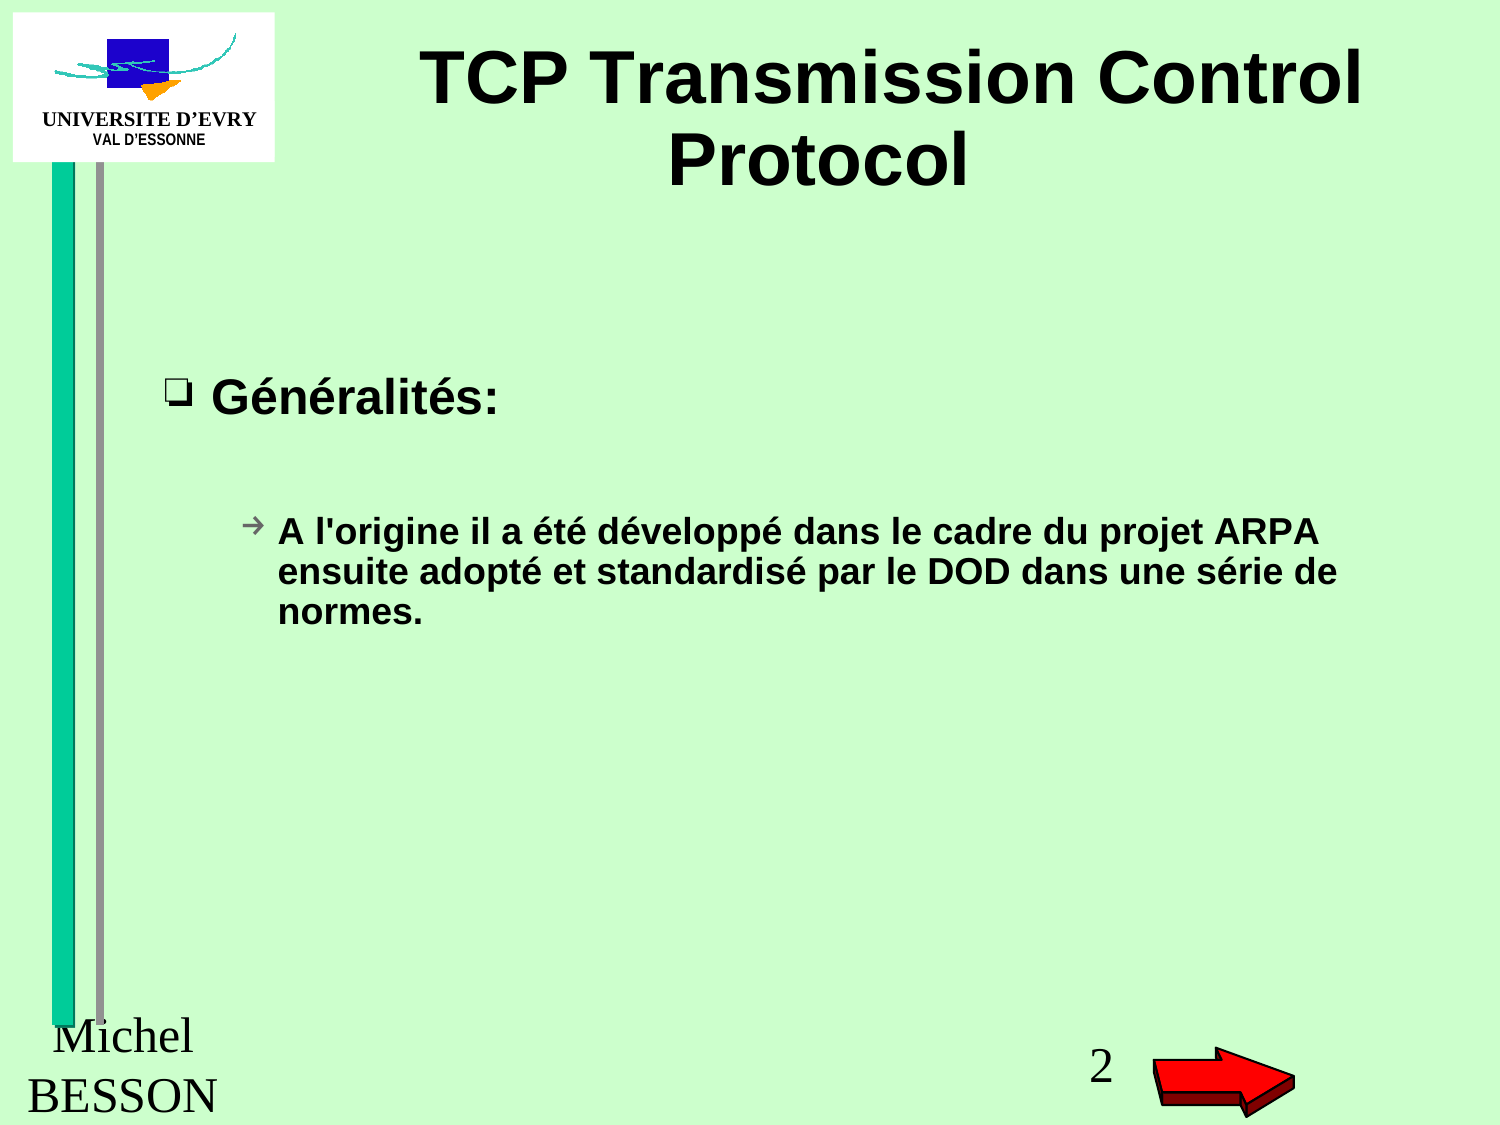

# TCP Transmission Control Protocol
Généralités:
A l'origine il a été développé dans le cadre du projet ARPA ensuite adopté et standardisé par le DOD dans une série de normes.
2